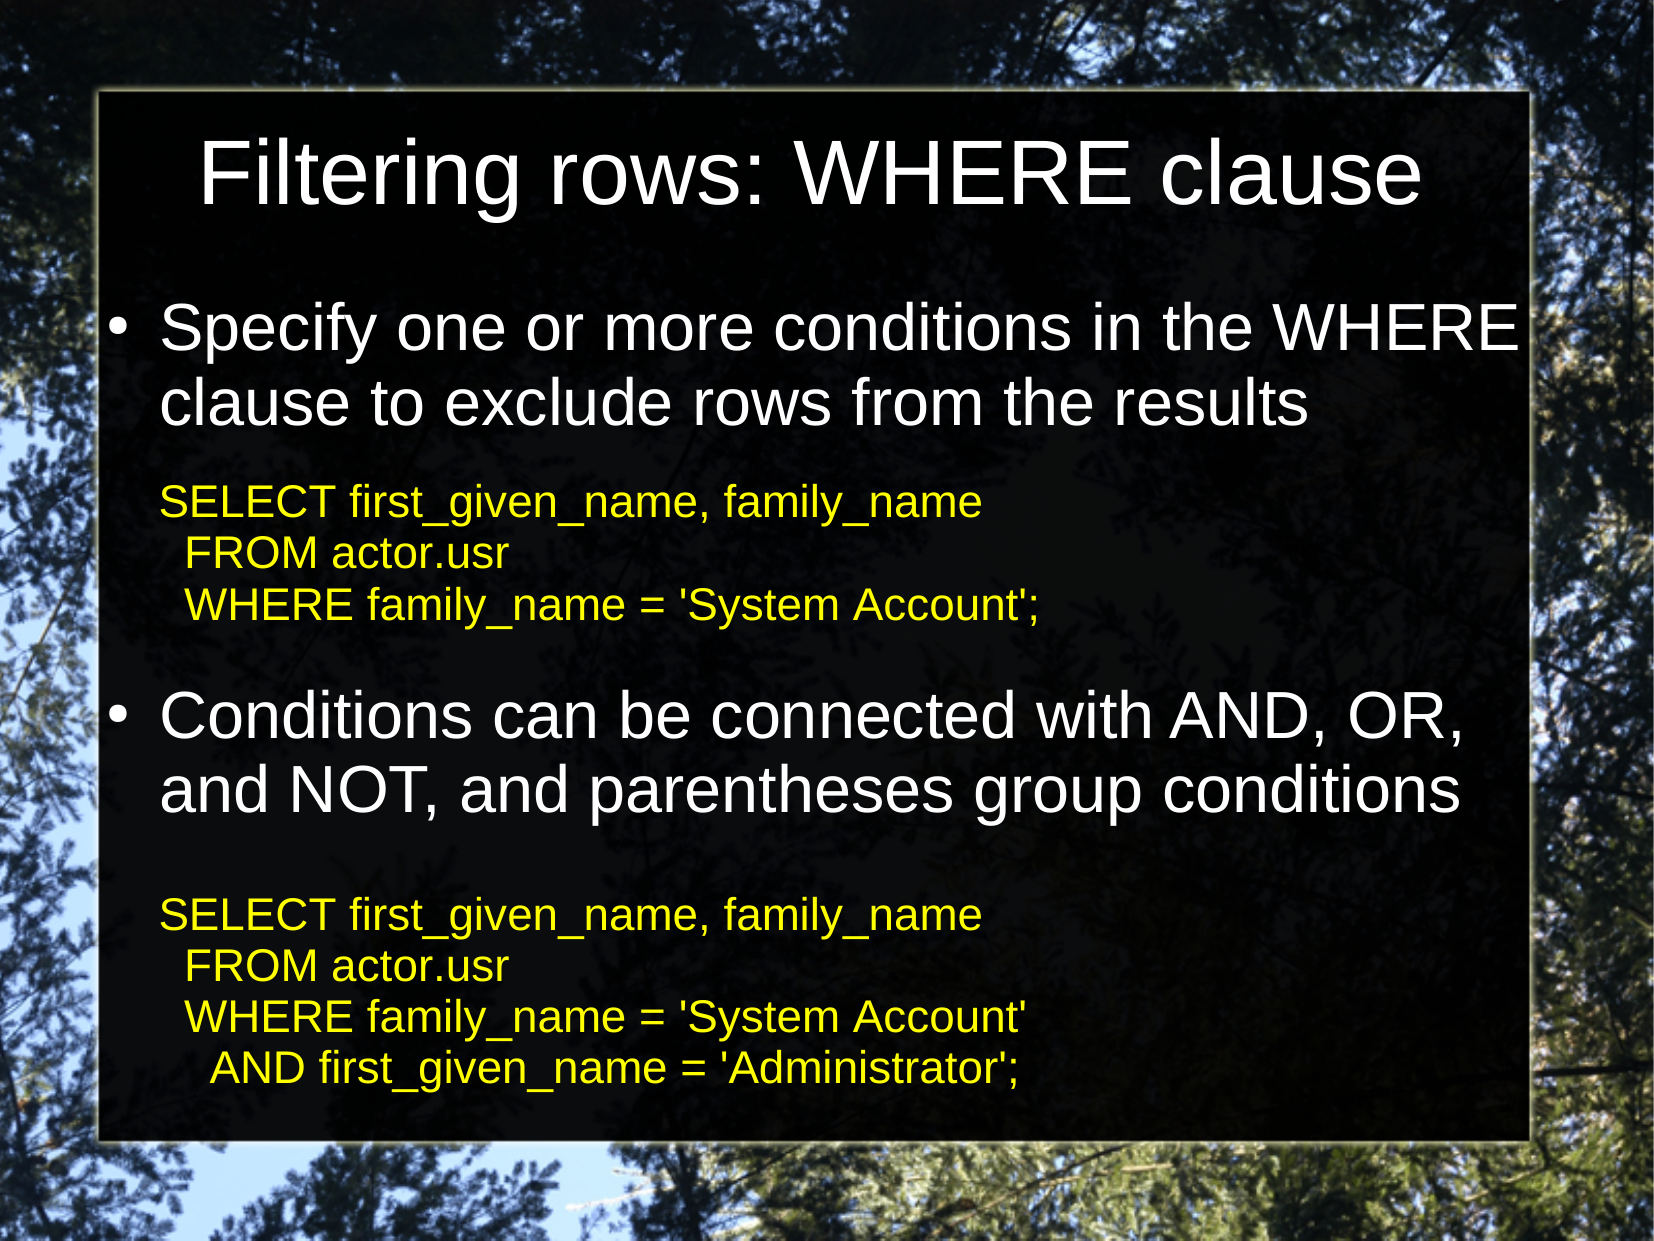

# Filtering rows: WHERE clause
Specify one or more conditions in the WHERE clause to exclude rows from the results
Conditions can be connected with AND, OR, and NOT, and parentheses group conditions
SELECT first_given_name, family_name
 FROM actor.usr
 WHERE family_name = 'System Account';
SELECT first_given_name, family_name
 FROM actor.usr
 WHERE family_name = 'System Account'
 AND first_given_name = 'Administrator';